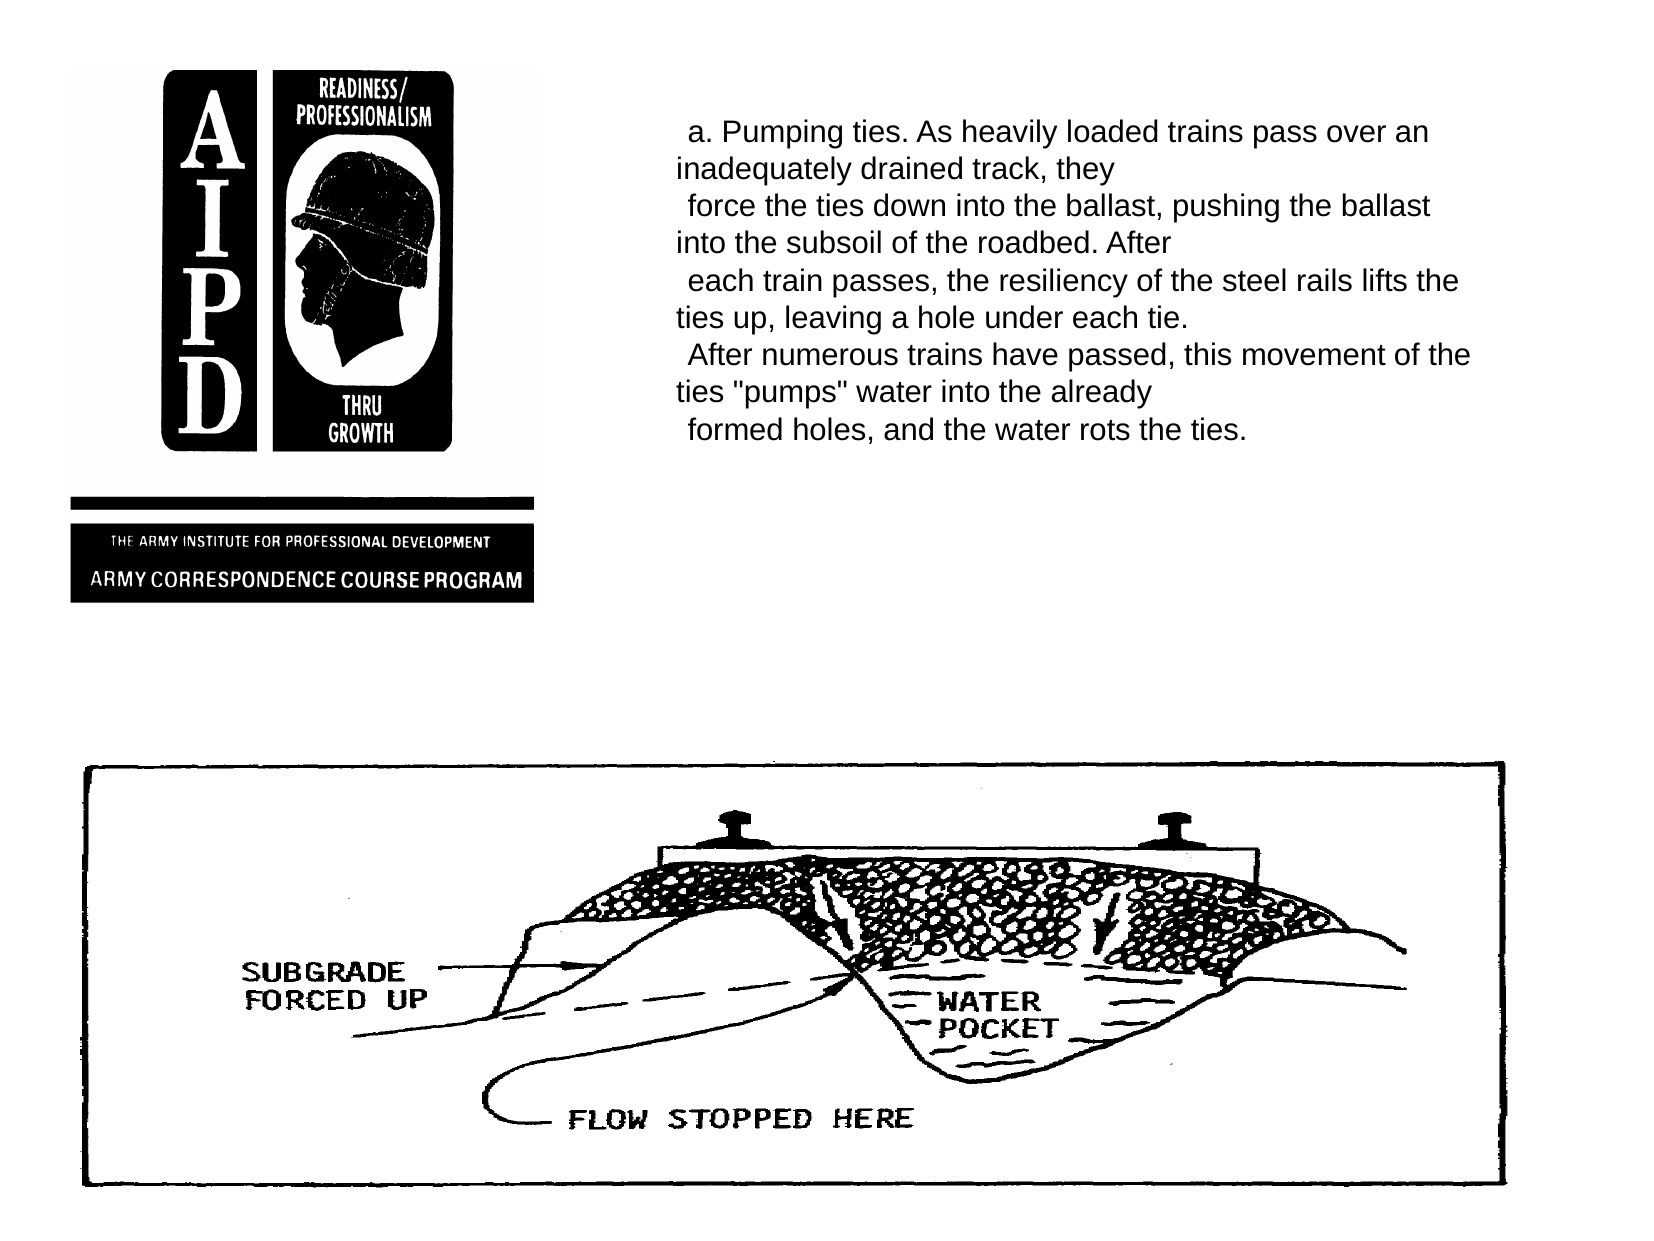

a. Pumping ties. As heavily loaded trains pass over an inadequately drained track, they
force the ties down into the ballast, pushing the ballast into the subsoil of the roadbed. After
each train passes, the resiliency of the steel rails lifts the ties up, leaving a hole under each tie.
After numerous trains have passed, this movement of the ties "pumps" water into the already
formed holes, and the water rots the ties.